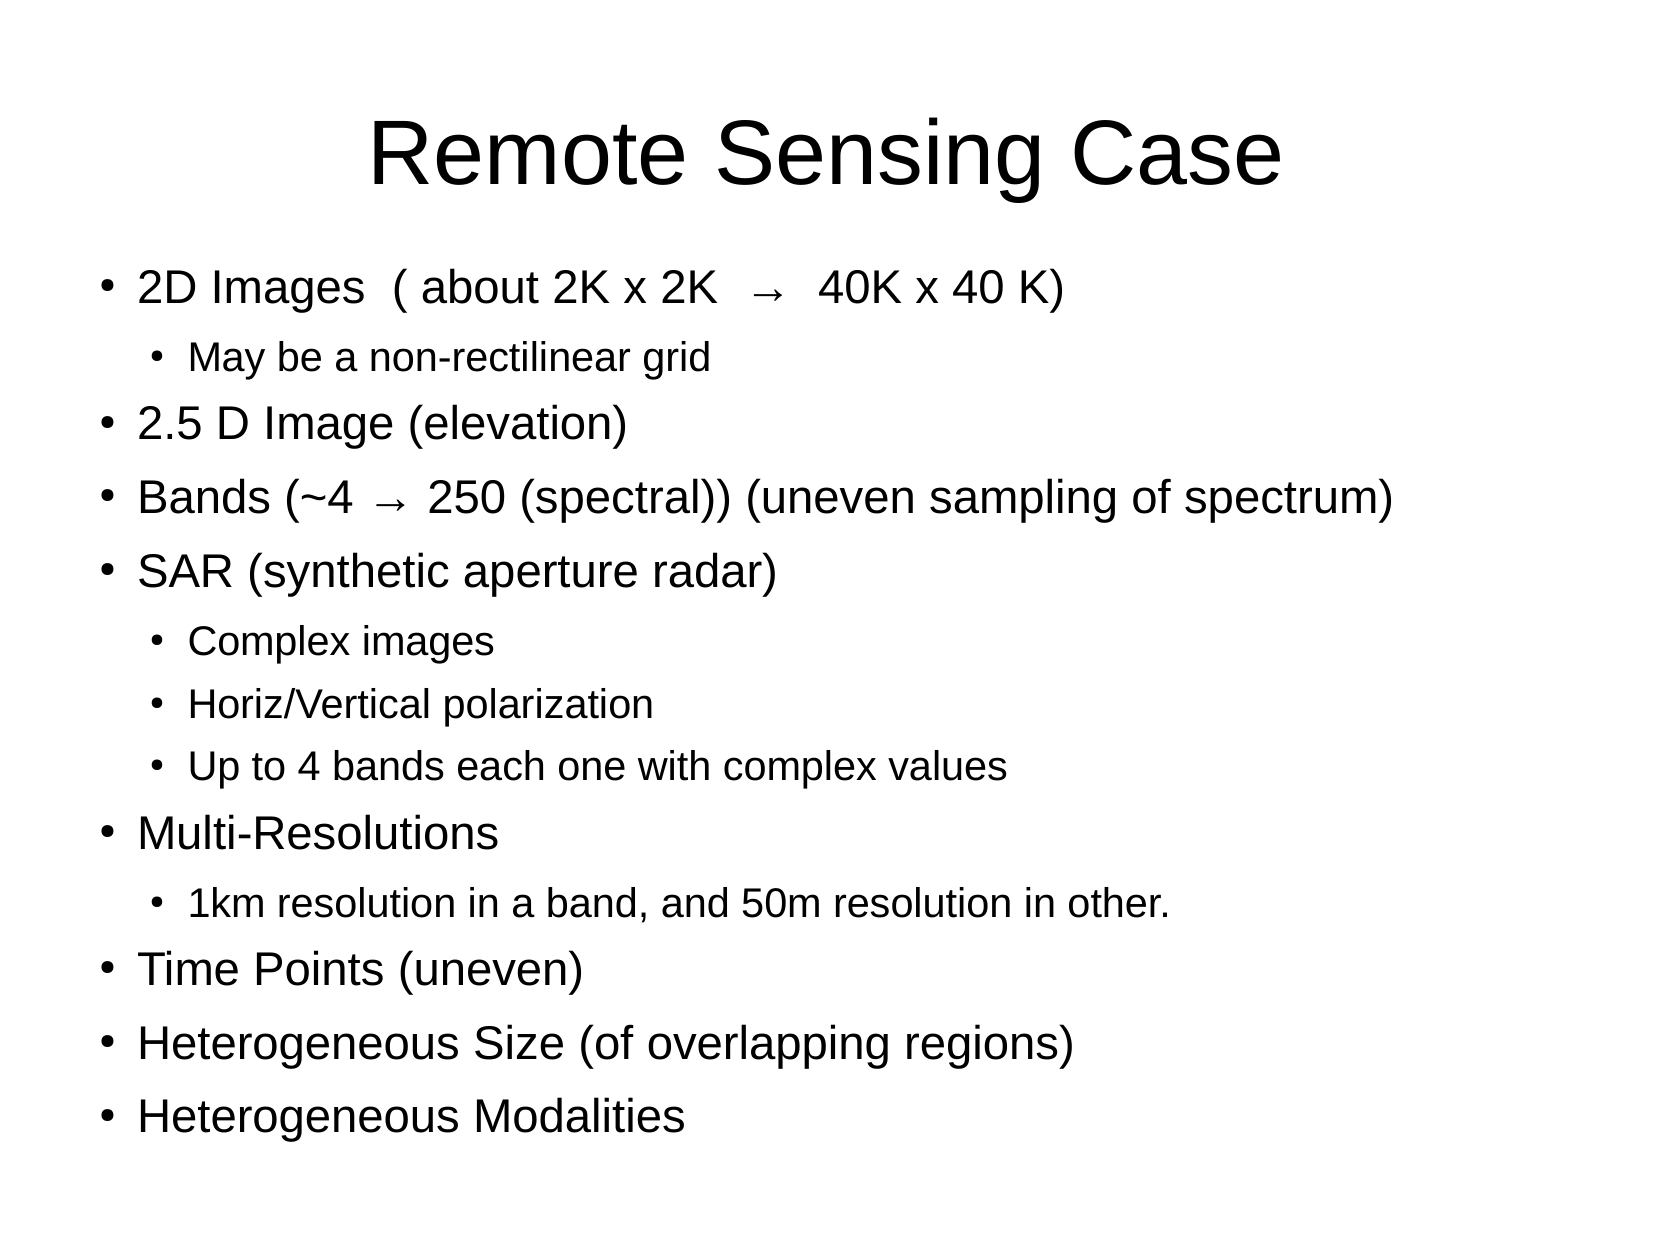

# Remote Sensing Case
2D Images ( about 2K x 2K → 40K x 40 K)
May be a non-rectilinear grid
2.5 D Image (elevation)
Bands (~4 → 250 (spectral)) (uneven sampling of spectrum)
SAR (synthetic aperture radar)
Complex images
Horiz/Vertical polarization
Up to 4 bands each one with complex values
Multi-Resolutions
1km resolution in a band, and 50m resolution in other.
Time Points (uneven)
Heterogeneous Size (of overlapping regions)
Heterogeneous Modalities